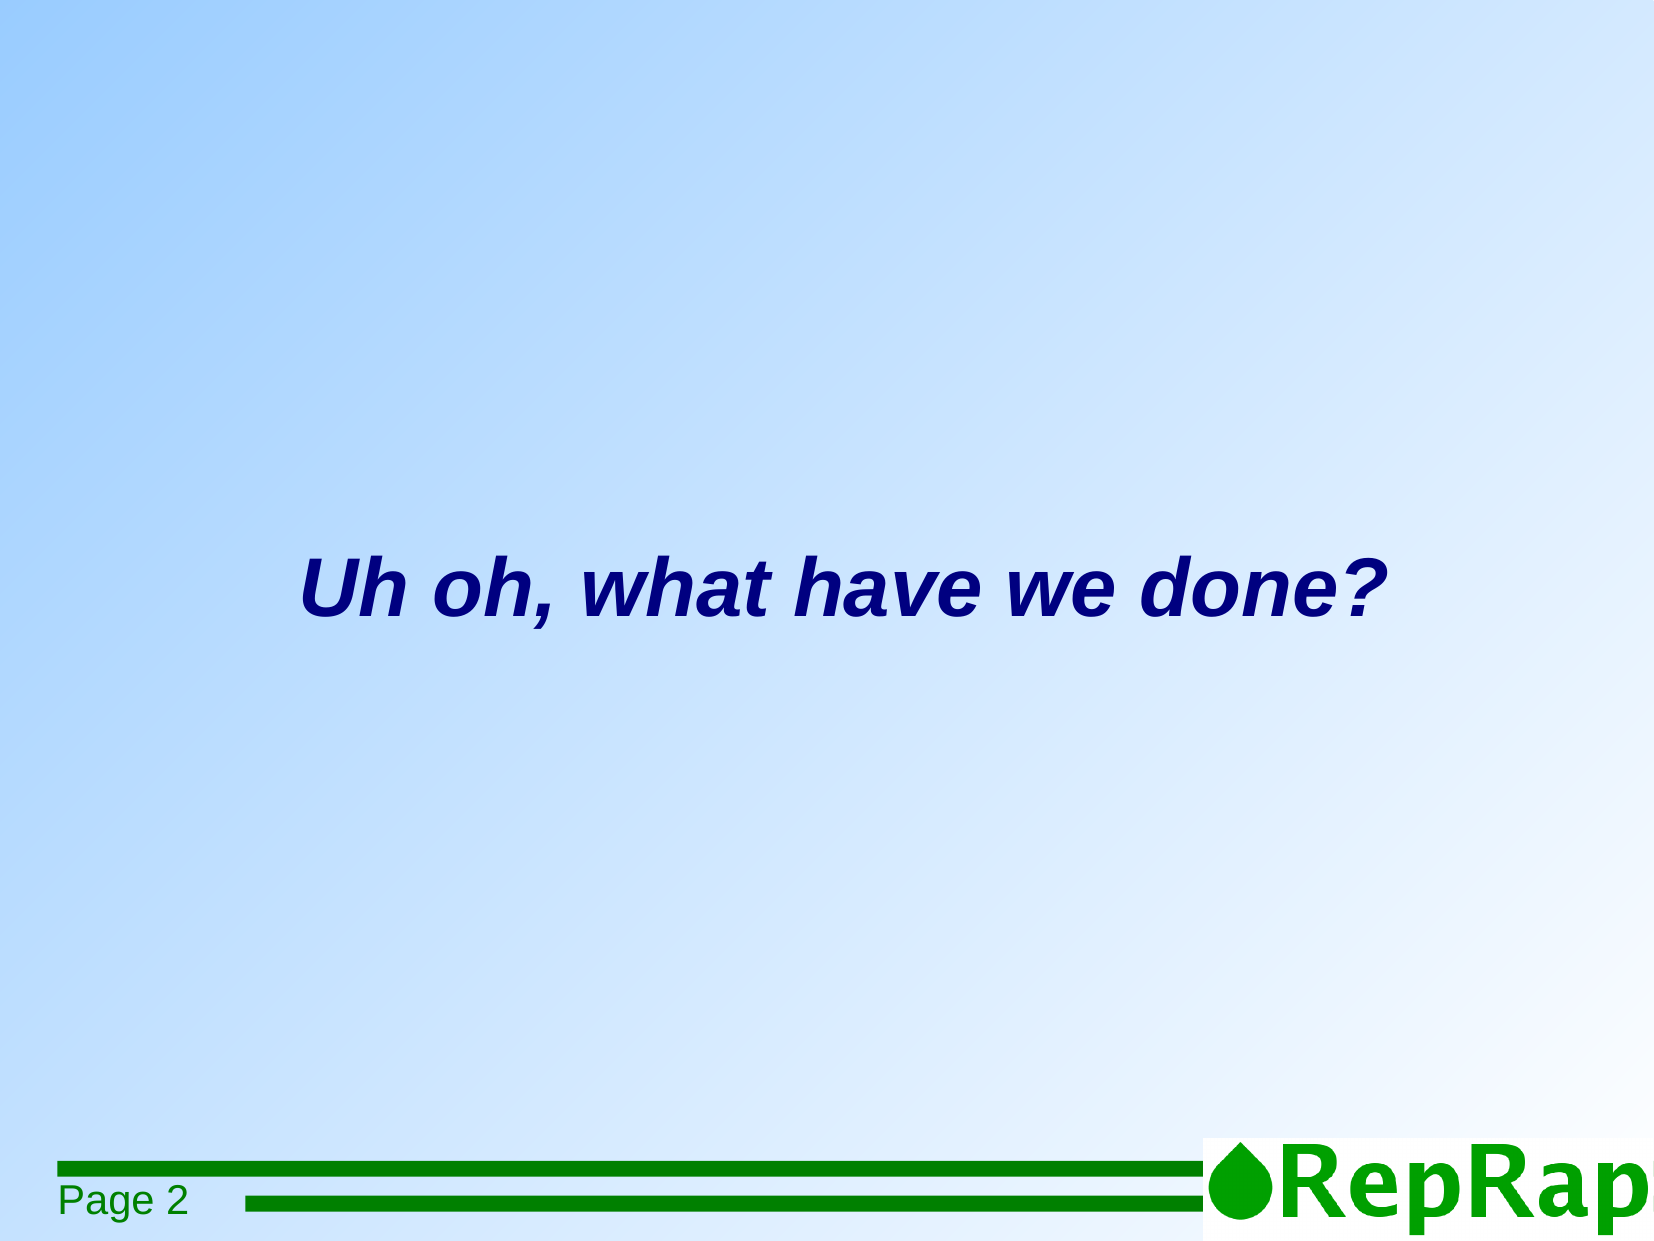

# Uh oh, what have we done?